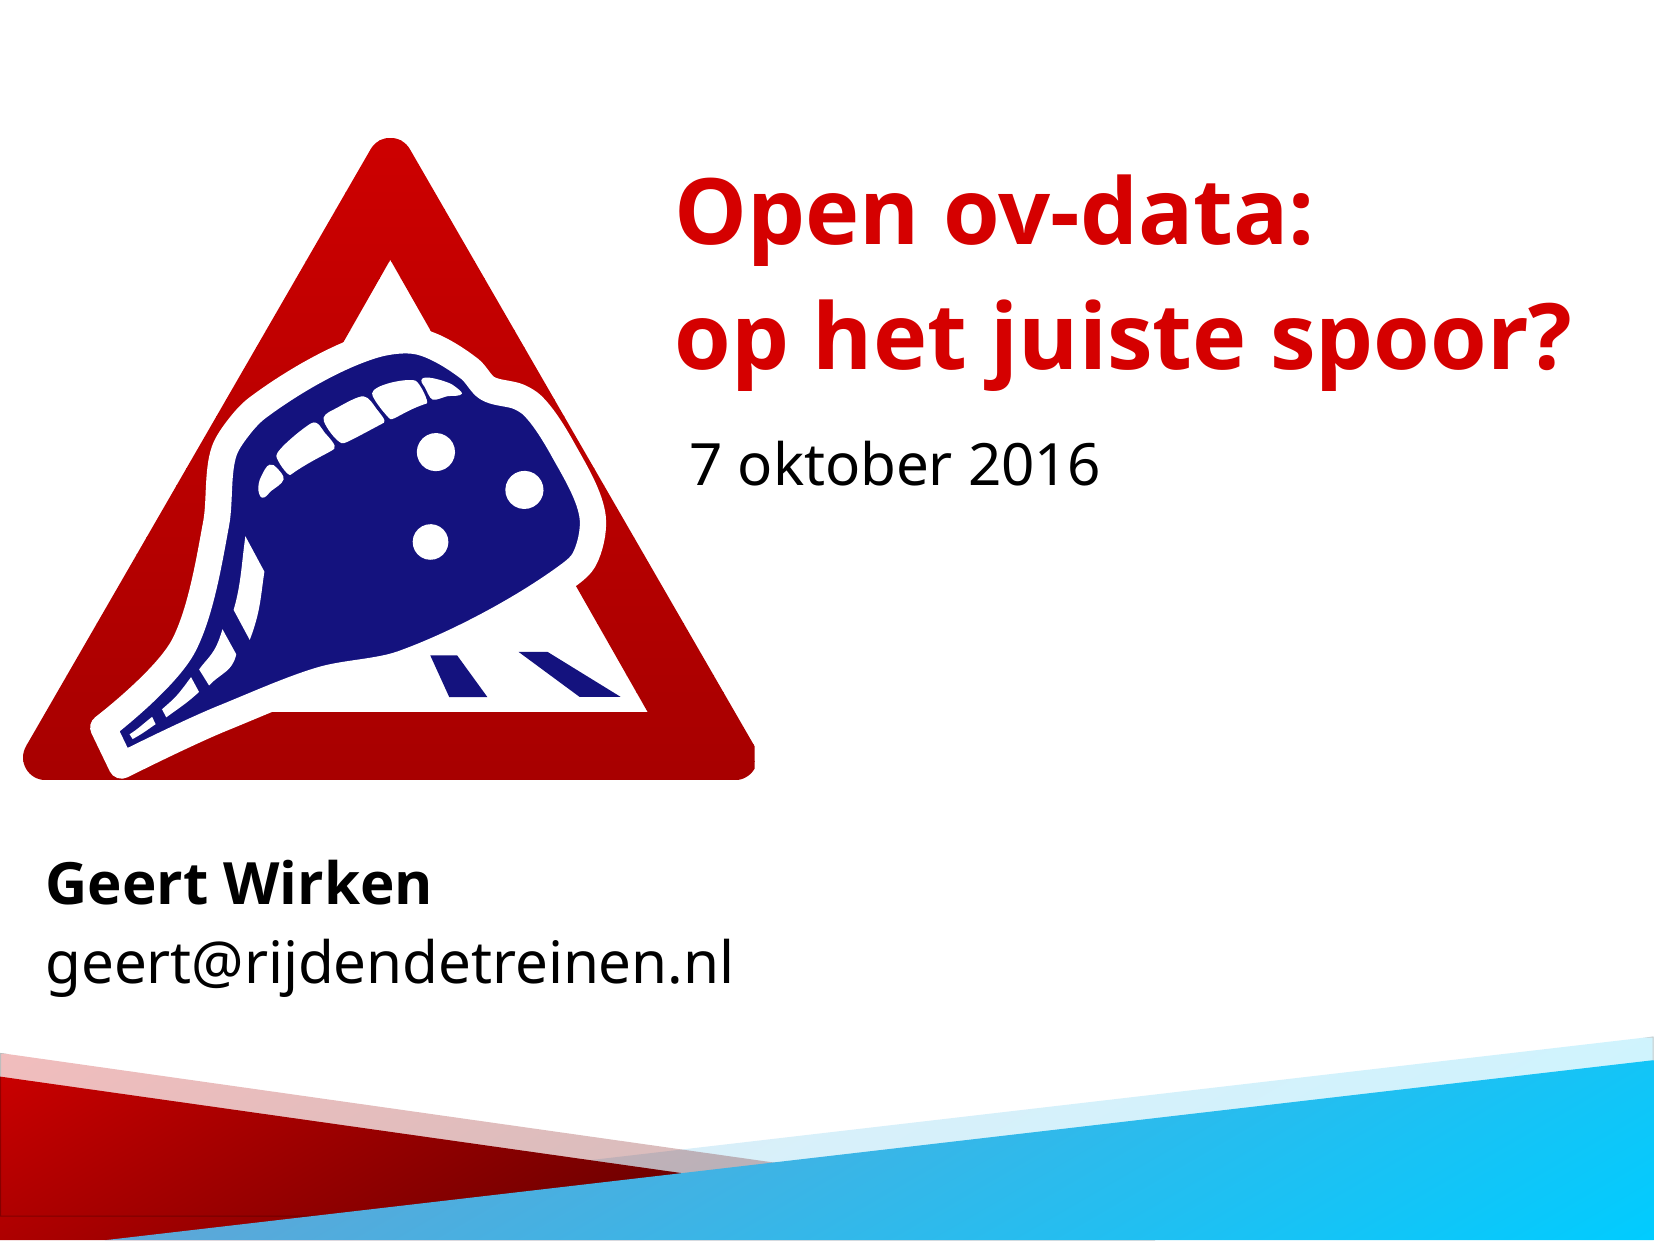

# Open ov-data: op het juiste spoor?
7 oktober 2016
Geert Wirken
geert@rijdendetreinen.nl